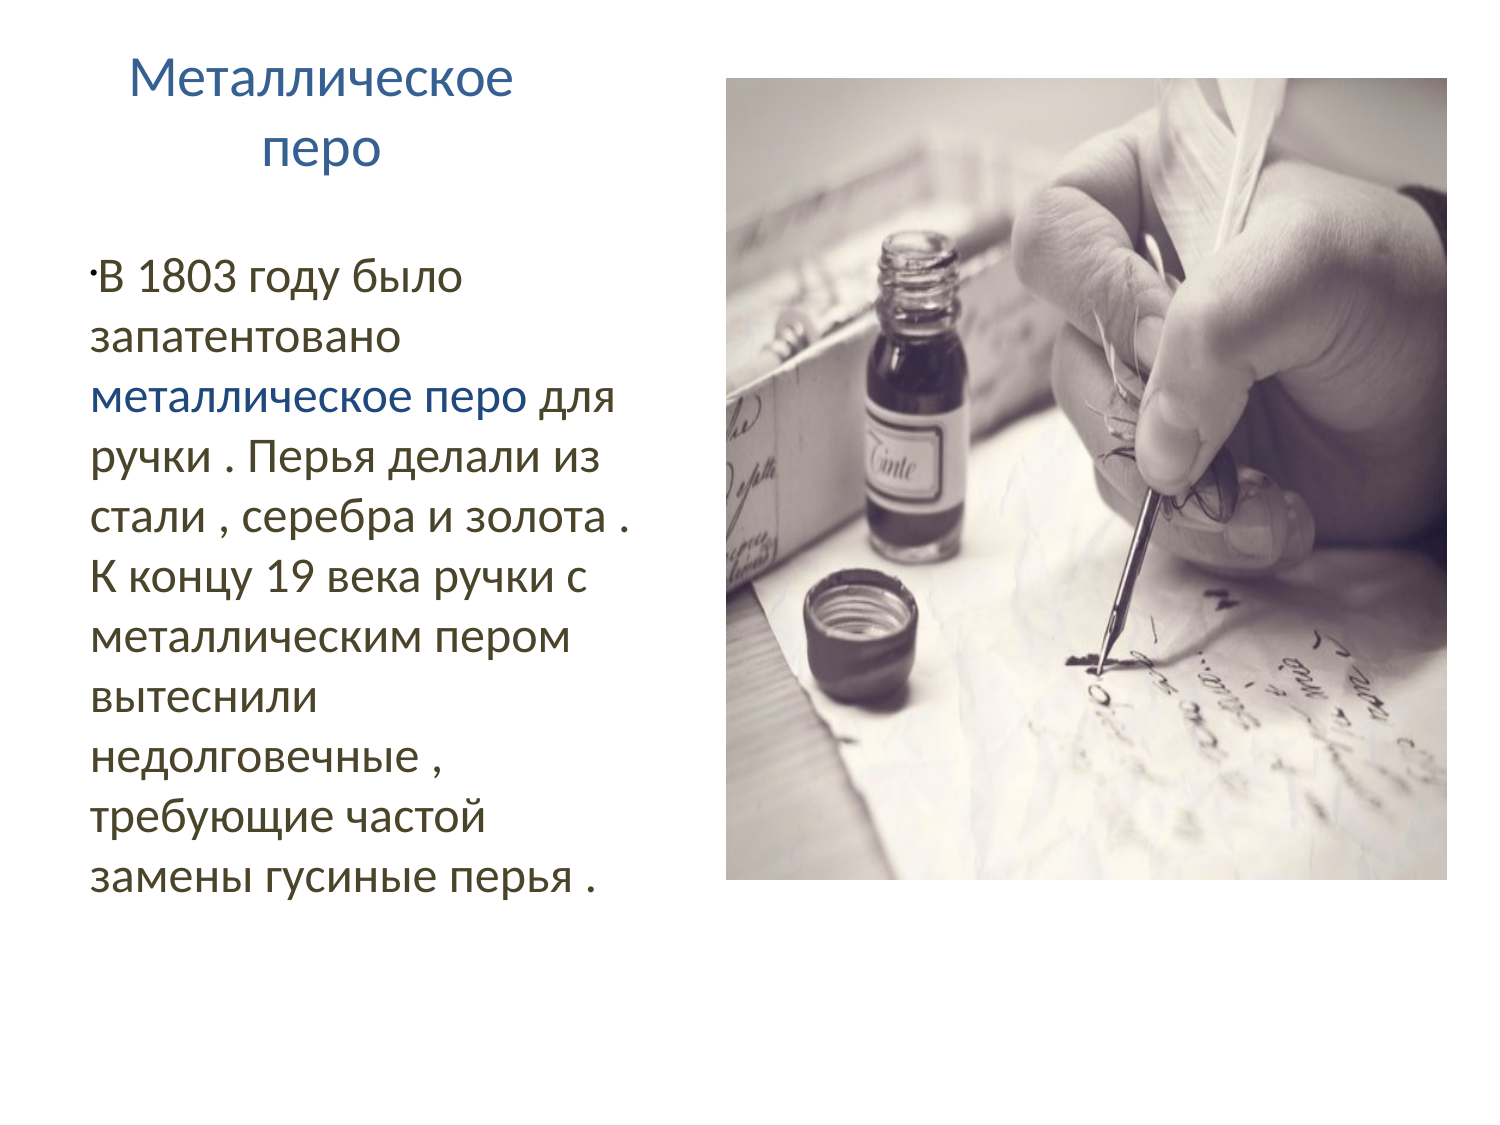

# Металлическое перо
В 1803 году было запатентовано металлическое перо для ручки . Перья делали из стали , серебра и золота . К концу 19 века ручки с металлическим пером вытеснили недолговечные , требующие частой замены гусиные перья .